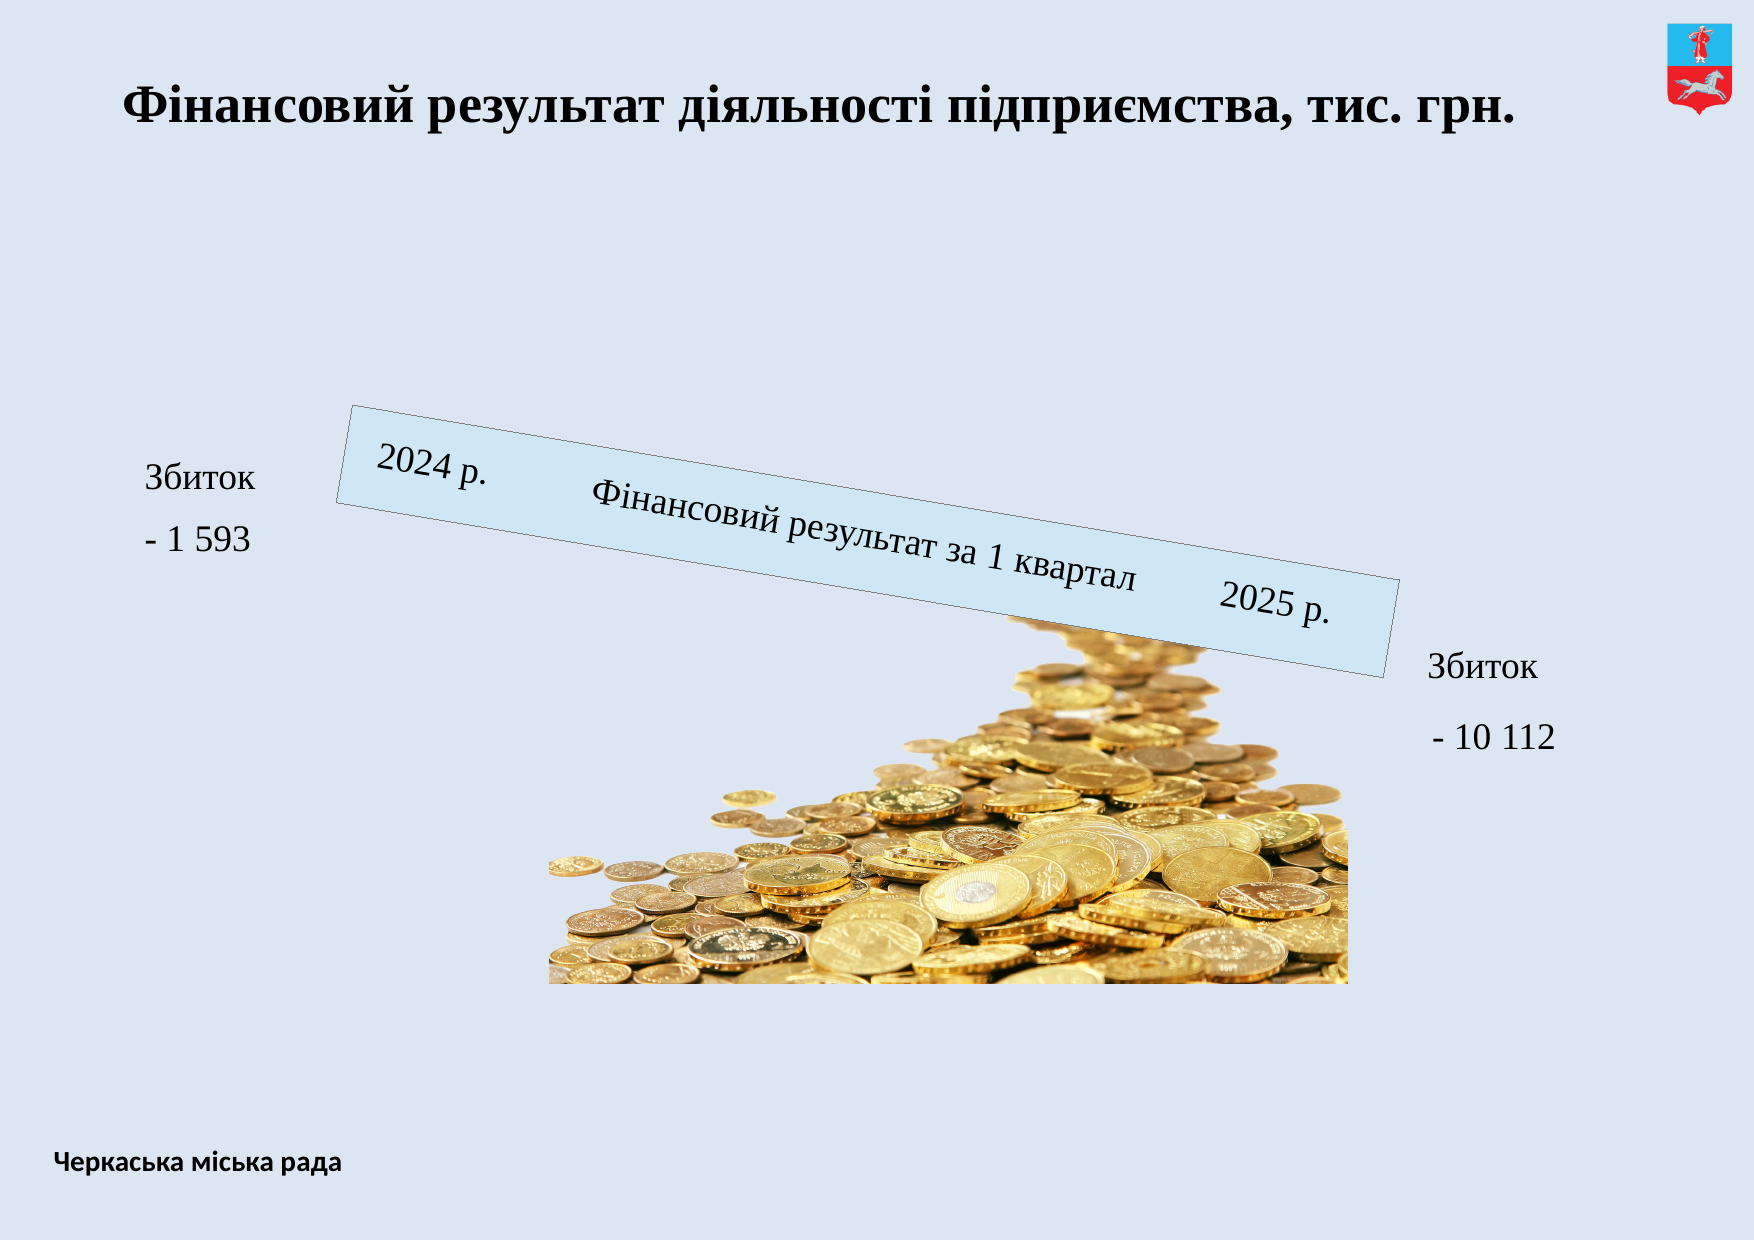

Фінансовий результат діяльності підприємства, тис. грн.
Збиток
2024 р. Фінансовий результат за 1 квартал 2025 р.
- 1 593
Збиток
- 10 112
Черкаська міська рада